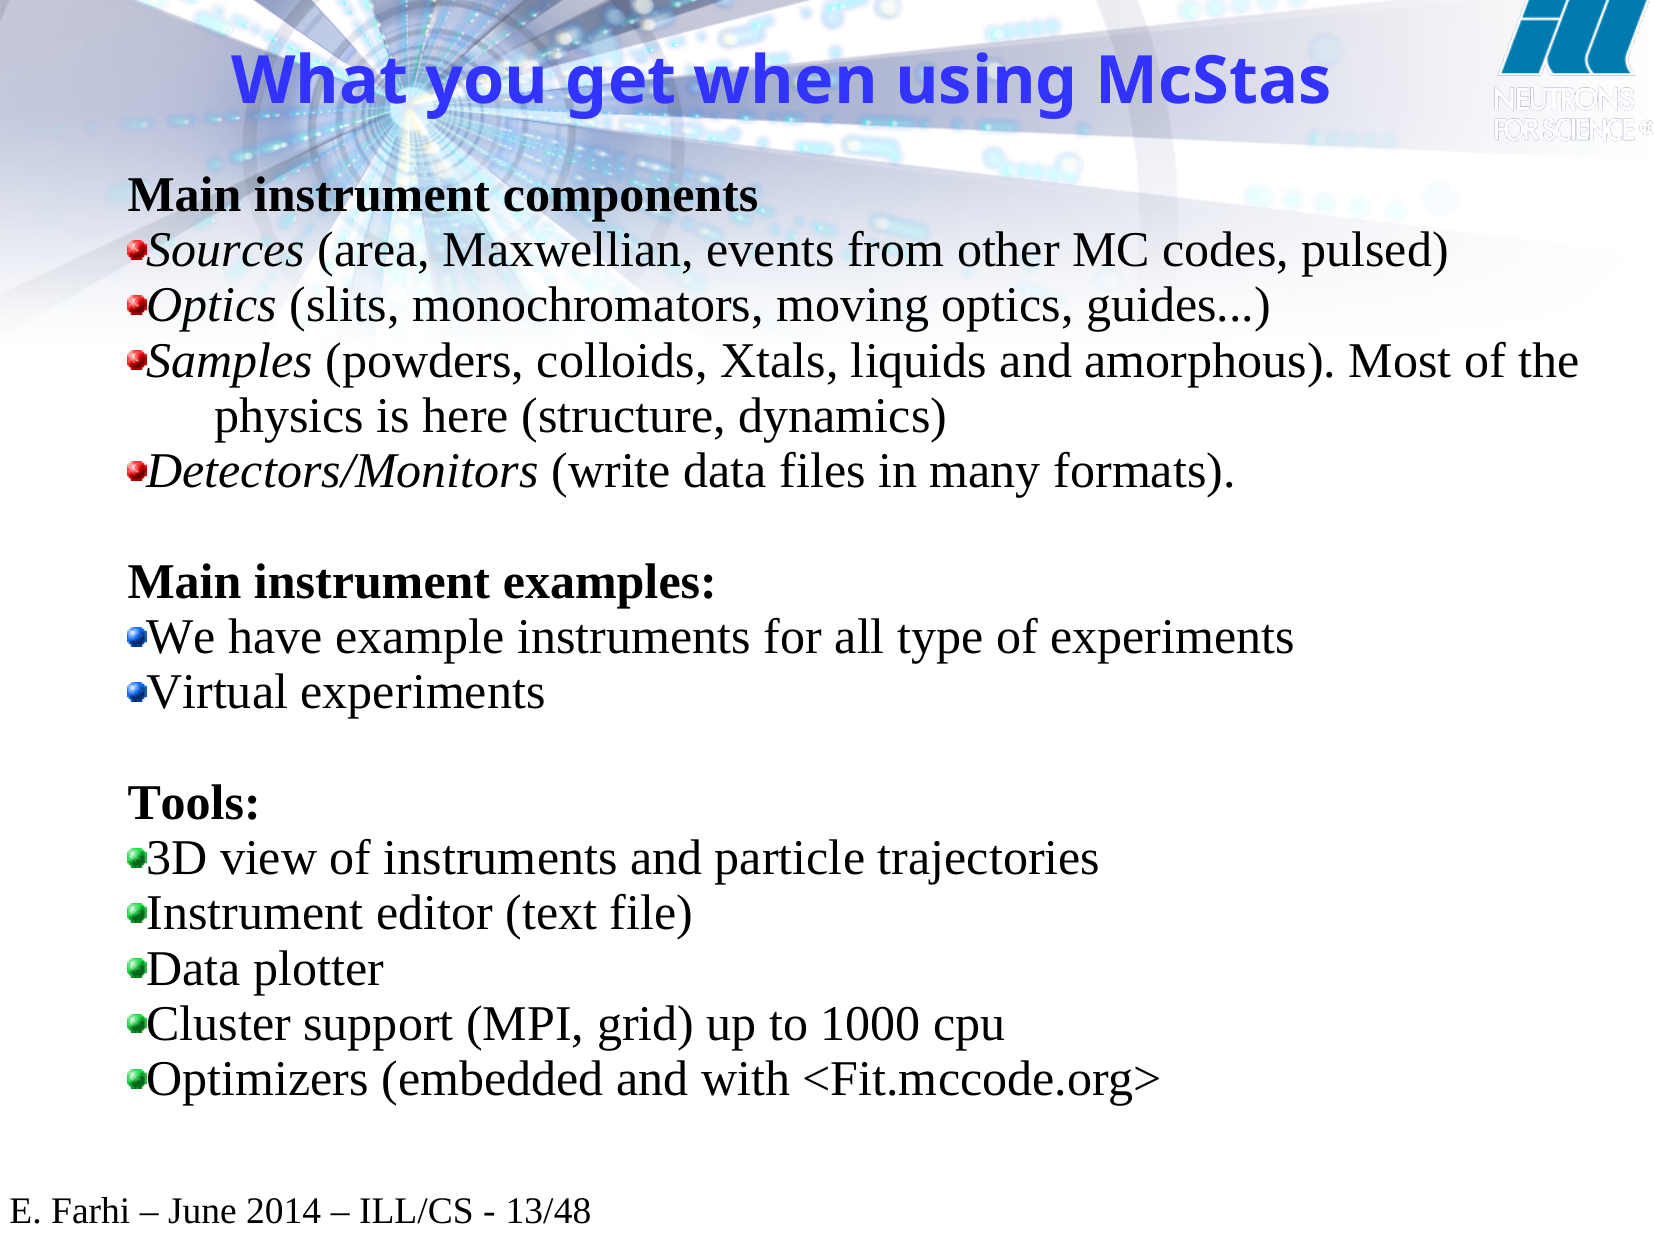

What you get when using McStas
Main instrument components
Sources (area, Maxwellian, events from other MC codes, pulsed)
Optics (slits, monochromators, moving optics, guides...)
Samples (powders, colloids, Xtals, liquids and amorphous). Most of the physics is here (structure, dynamics)
Detectors/Monitors (write data files in many formats).
Main instrument examples:
We have example instruments for all type of experiments
Virtual experiments
Tools:
3D view of instruments and particle trajectories
Instrument editor (text file)
Data plotter
Cluster support (MPI, grid) up to 1000 cpu
Optimizers (embedded and with <Fit.mccode.org>